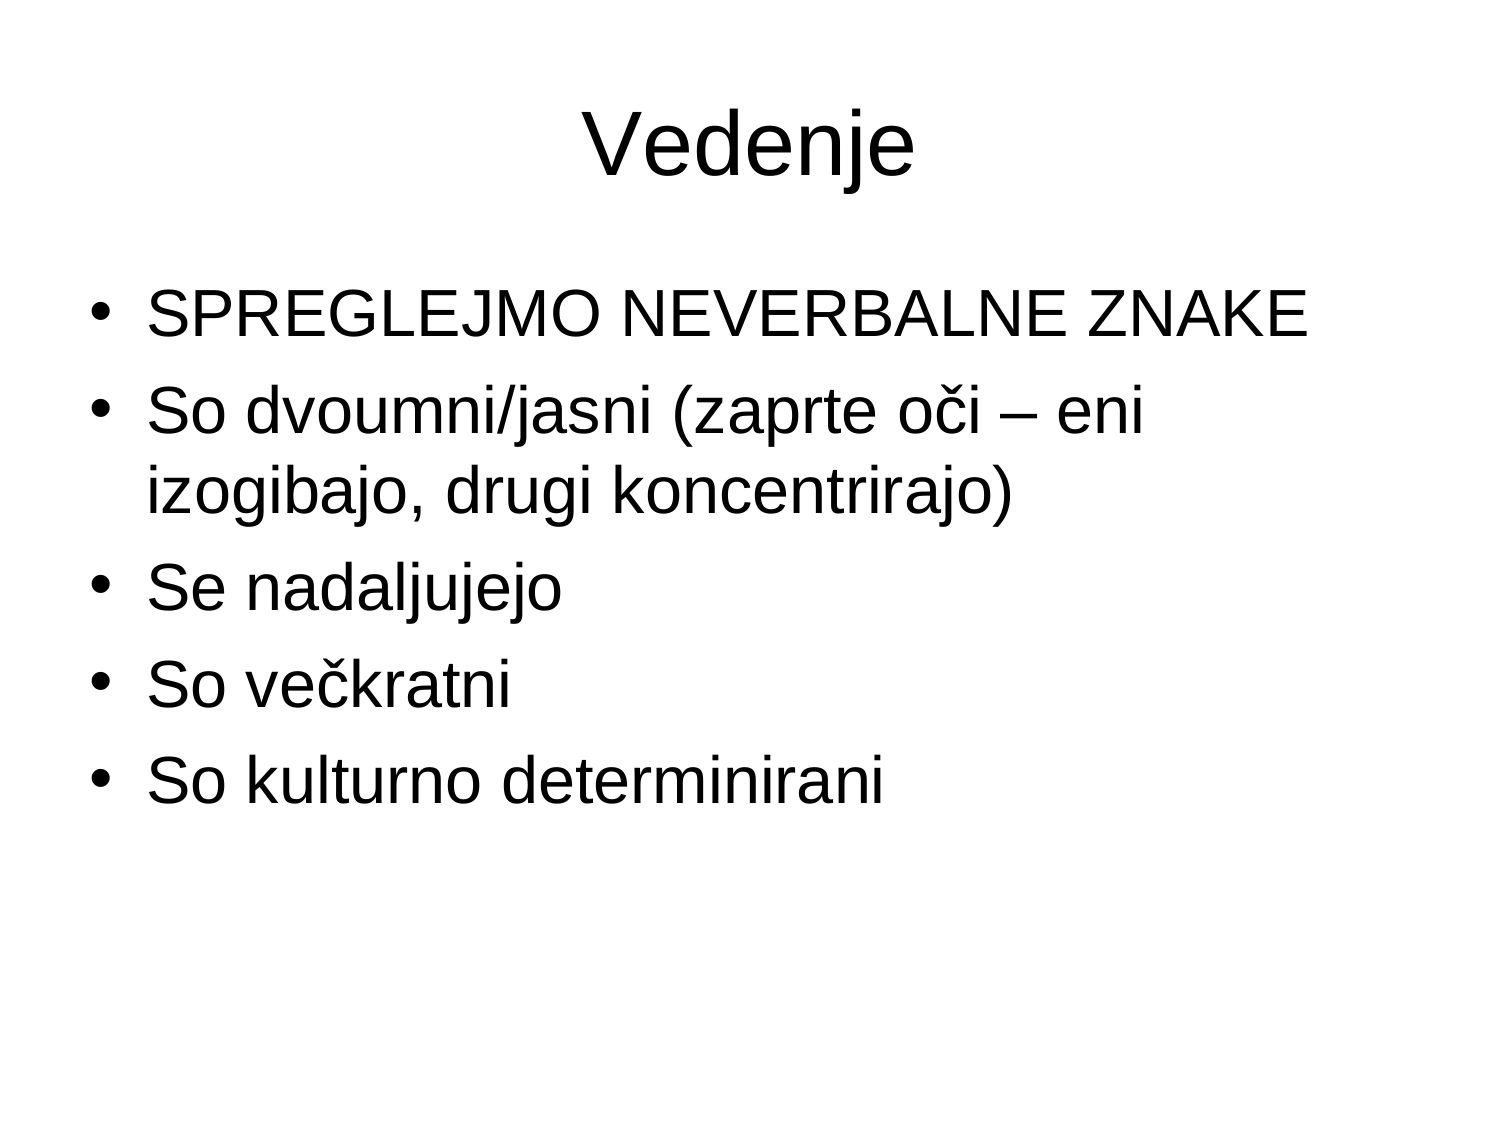

# Vedenje
SPREGLEJMO NEVERBALNE ZNAKE
So dvoumni/jasni (zaprte oči – eni izogibajo, drugi koncentrirajo)
Se nadaljujejo
So večkratni
So kulturno determinirani